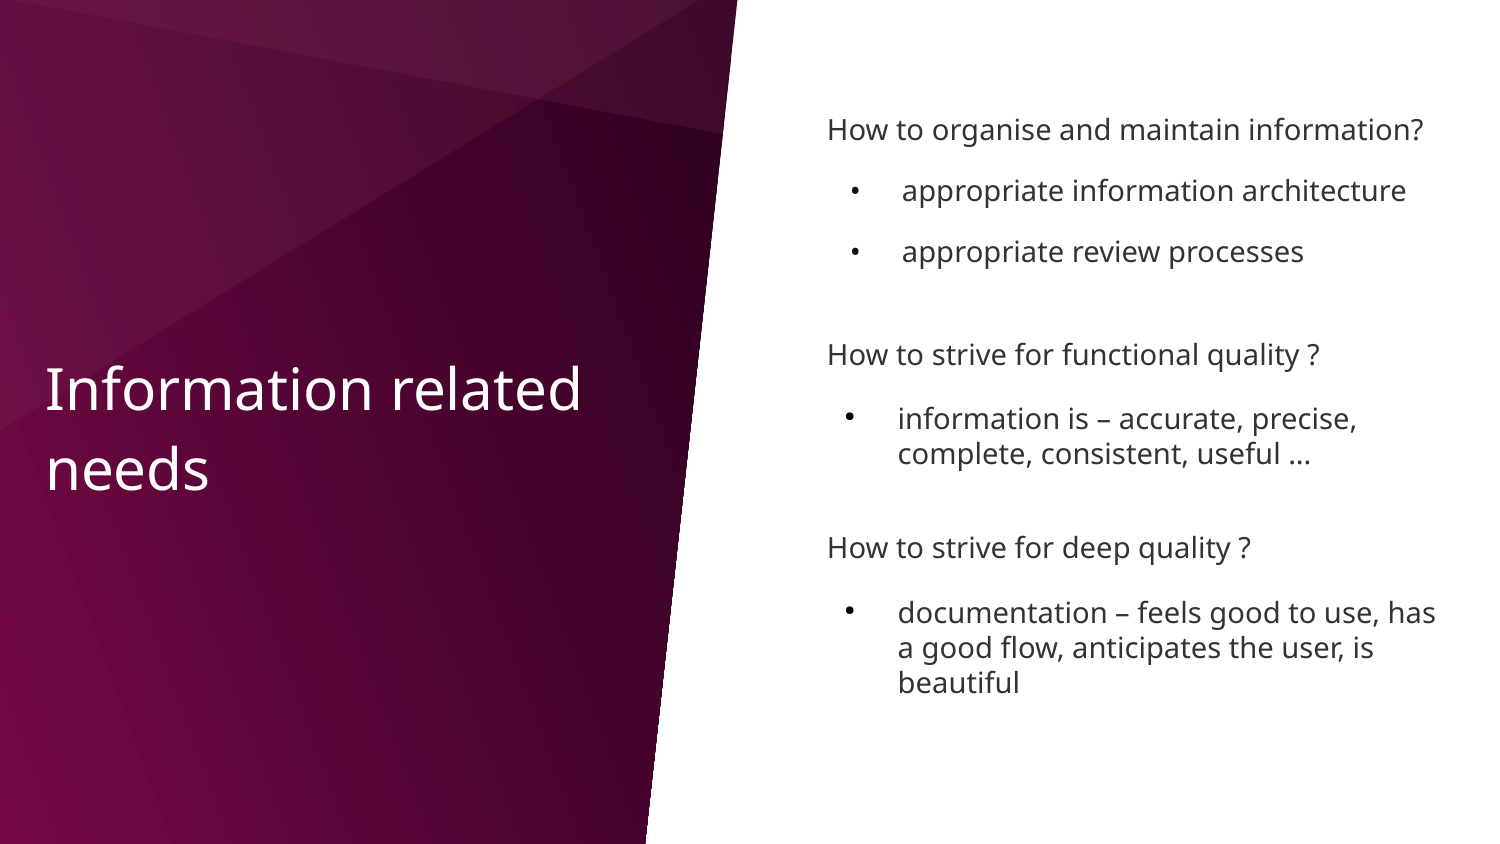

How to organise and maintain information?
appropriate information architecture
appropriate review processes
# Information related needs
How to strive for functional quality ?
information is – accurate, precise, complete, consistent, useful ...
How to strive for deep quality ?
documentation – feels good to use, has a good flow, anticipates the user, is beautiful